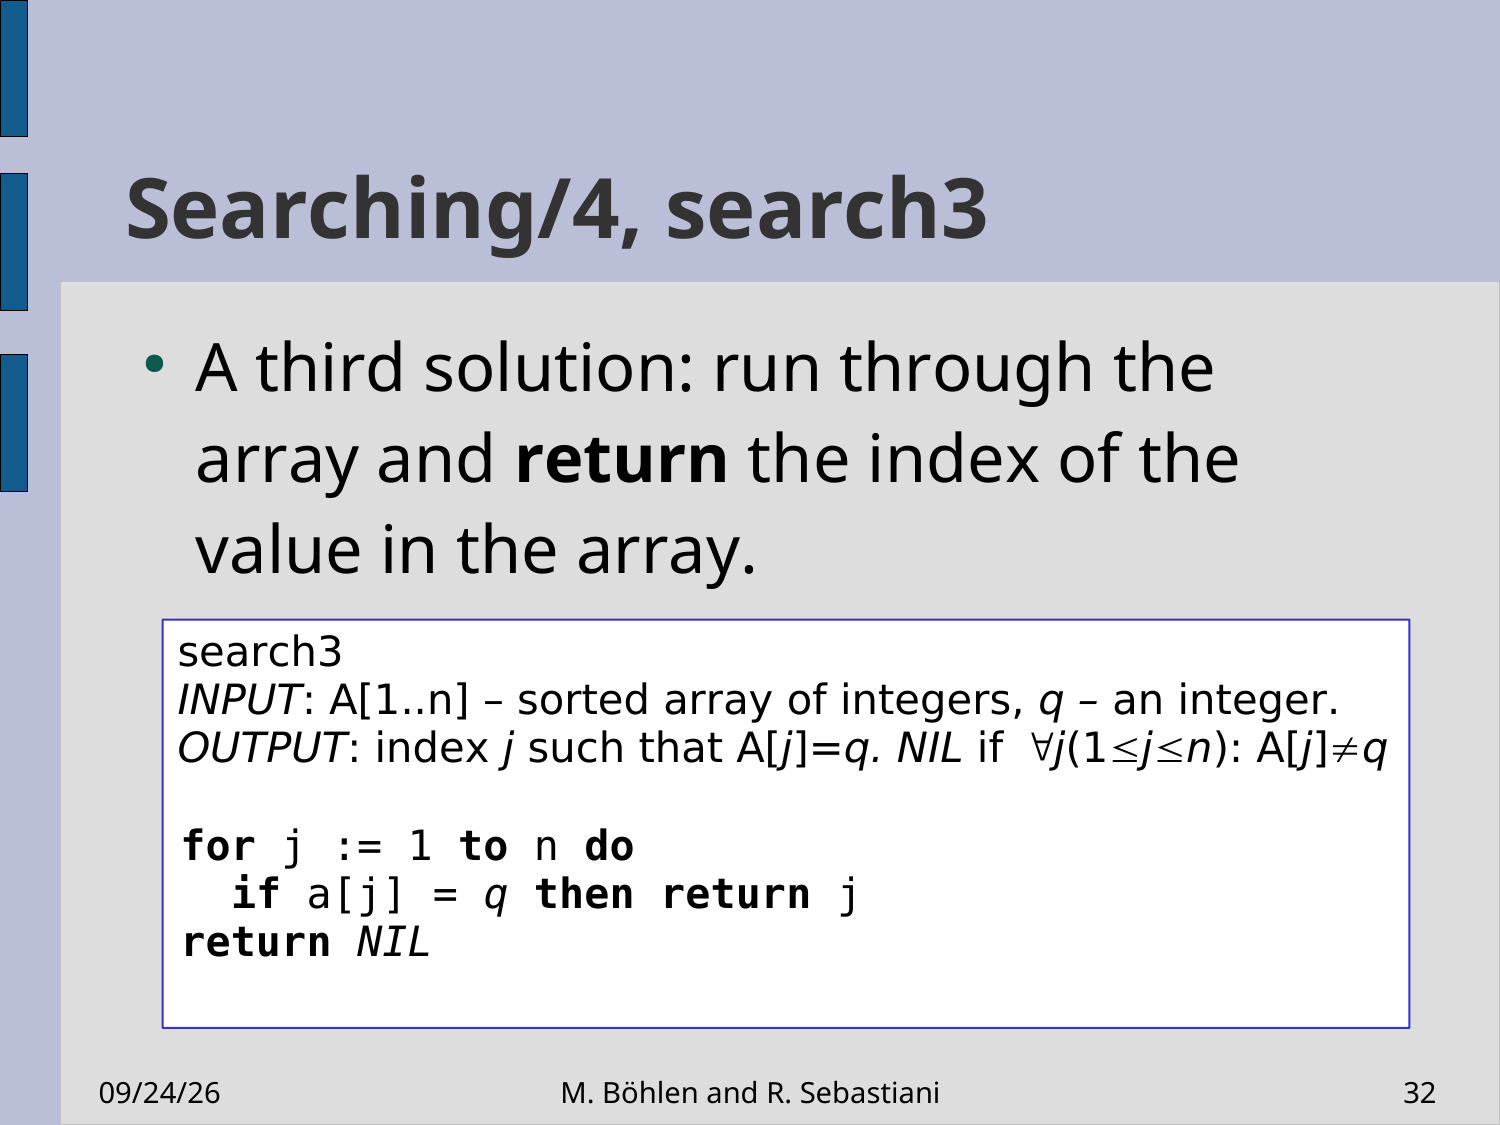

# Searching/4, search3
A third solution: run through the array and return the index of the value in the array.
search3
INPUT: A[1..n] – sorted array of integers, q – an integer.
OUTPUT: index j such that A[j]=q. NIL if j(1jn): A[j]q
for j := 1 to n do
 if a[j] = q then return j
return NIL
M. Böhlen and R. Sebastiani
32